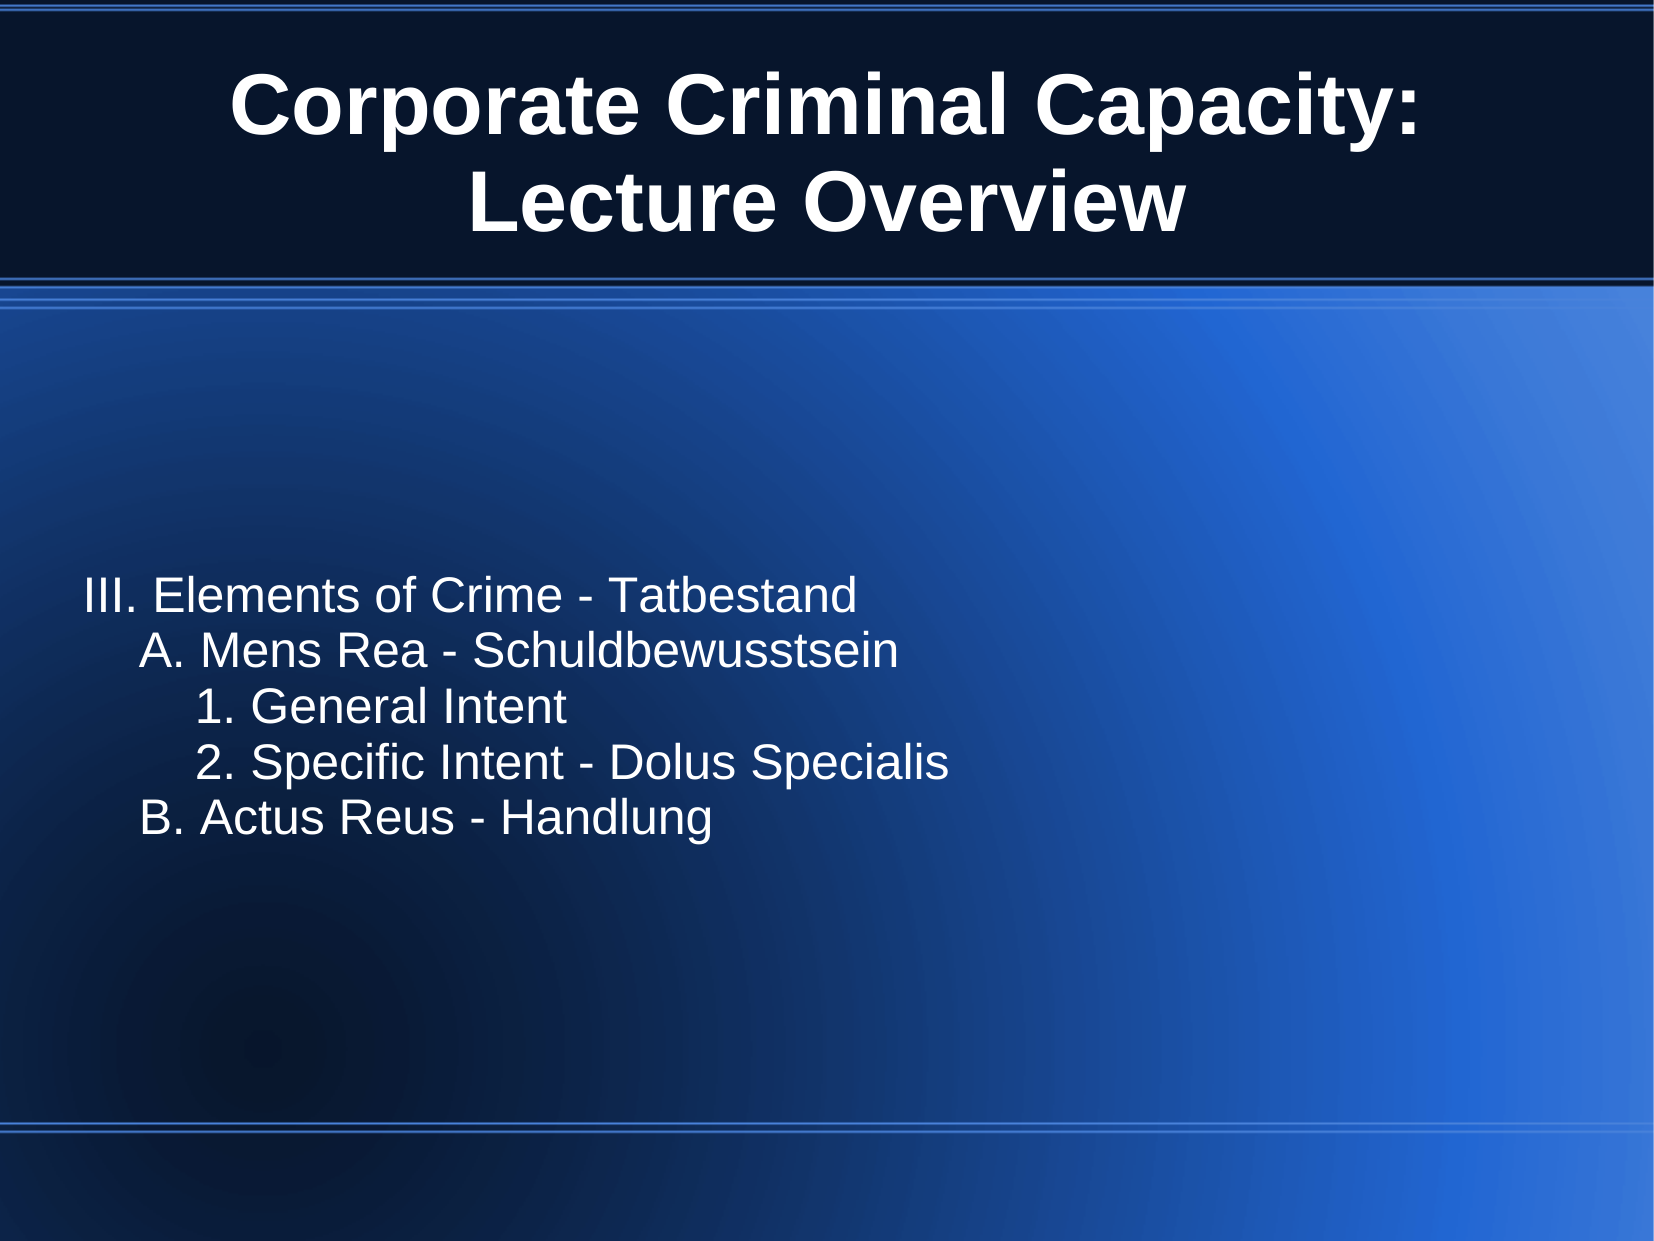

# Corporate Criminal Capacity: Lecture Overview
III. Elements of Crime - Tatbestand
 A. Mens Rea - Schuldbewusstsein
 1. General Intent
 2. Specific Intent - Dolus Specialis
 B. Actus Reus - Handlung